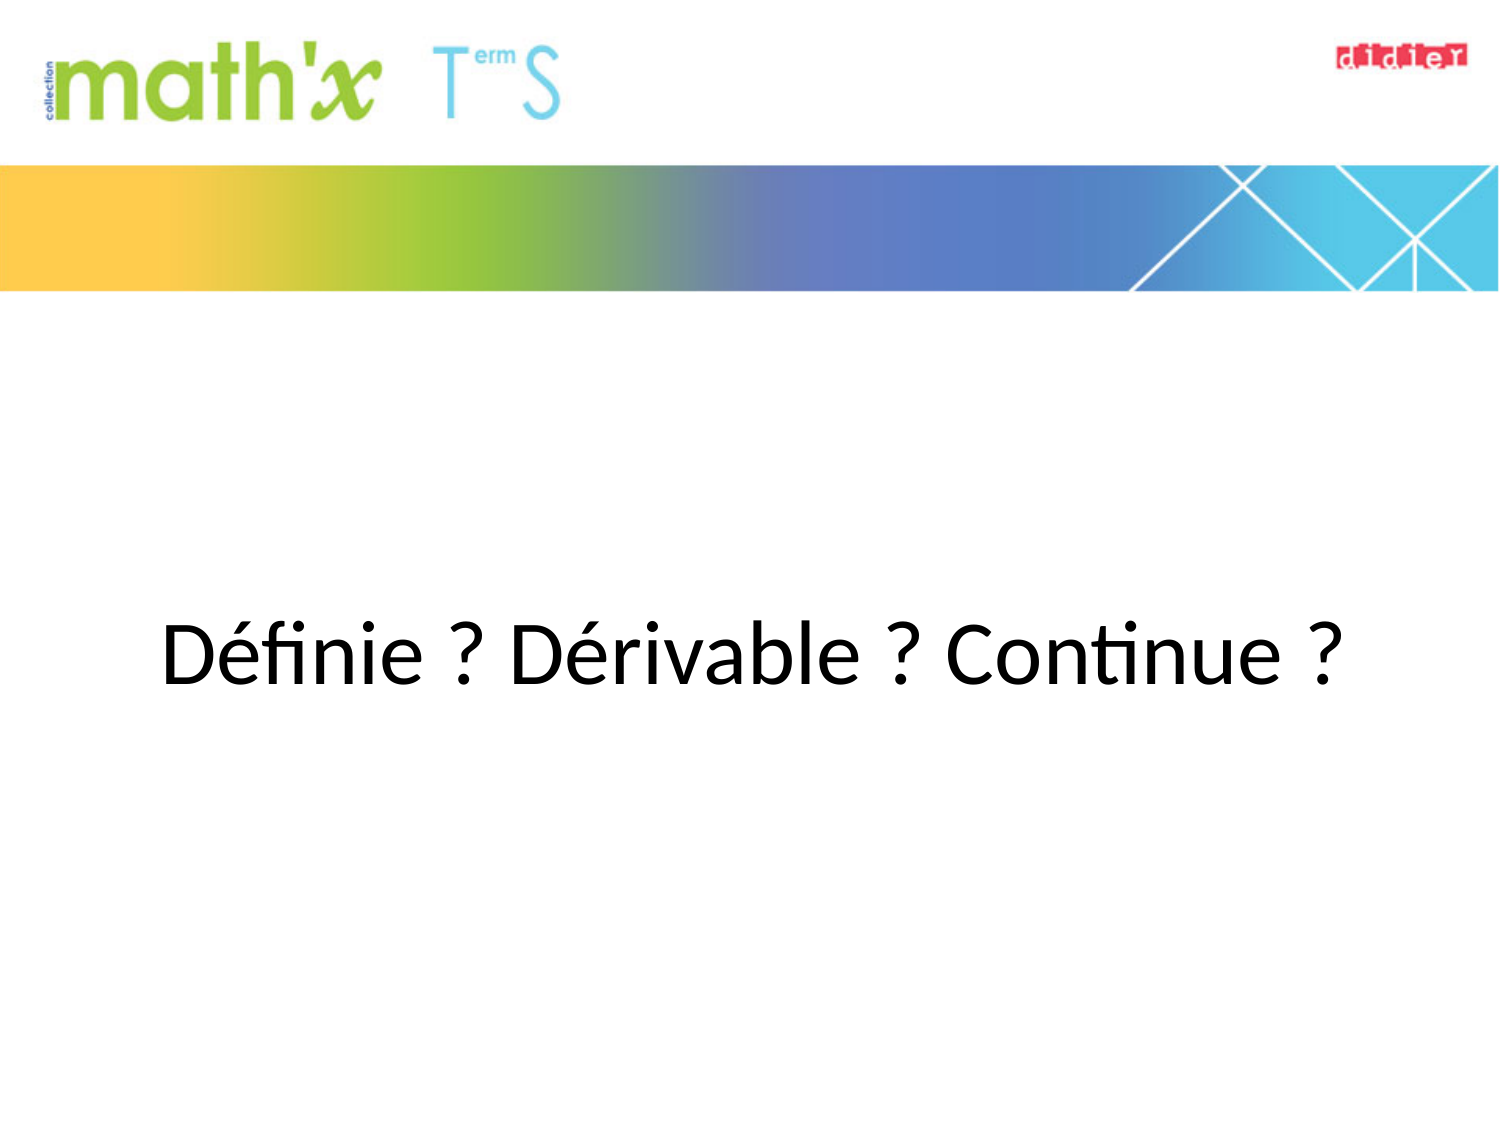

# Définie ? Dérivable ? Continue ?